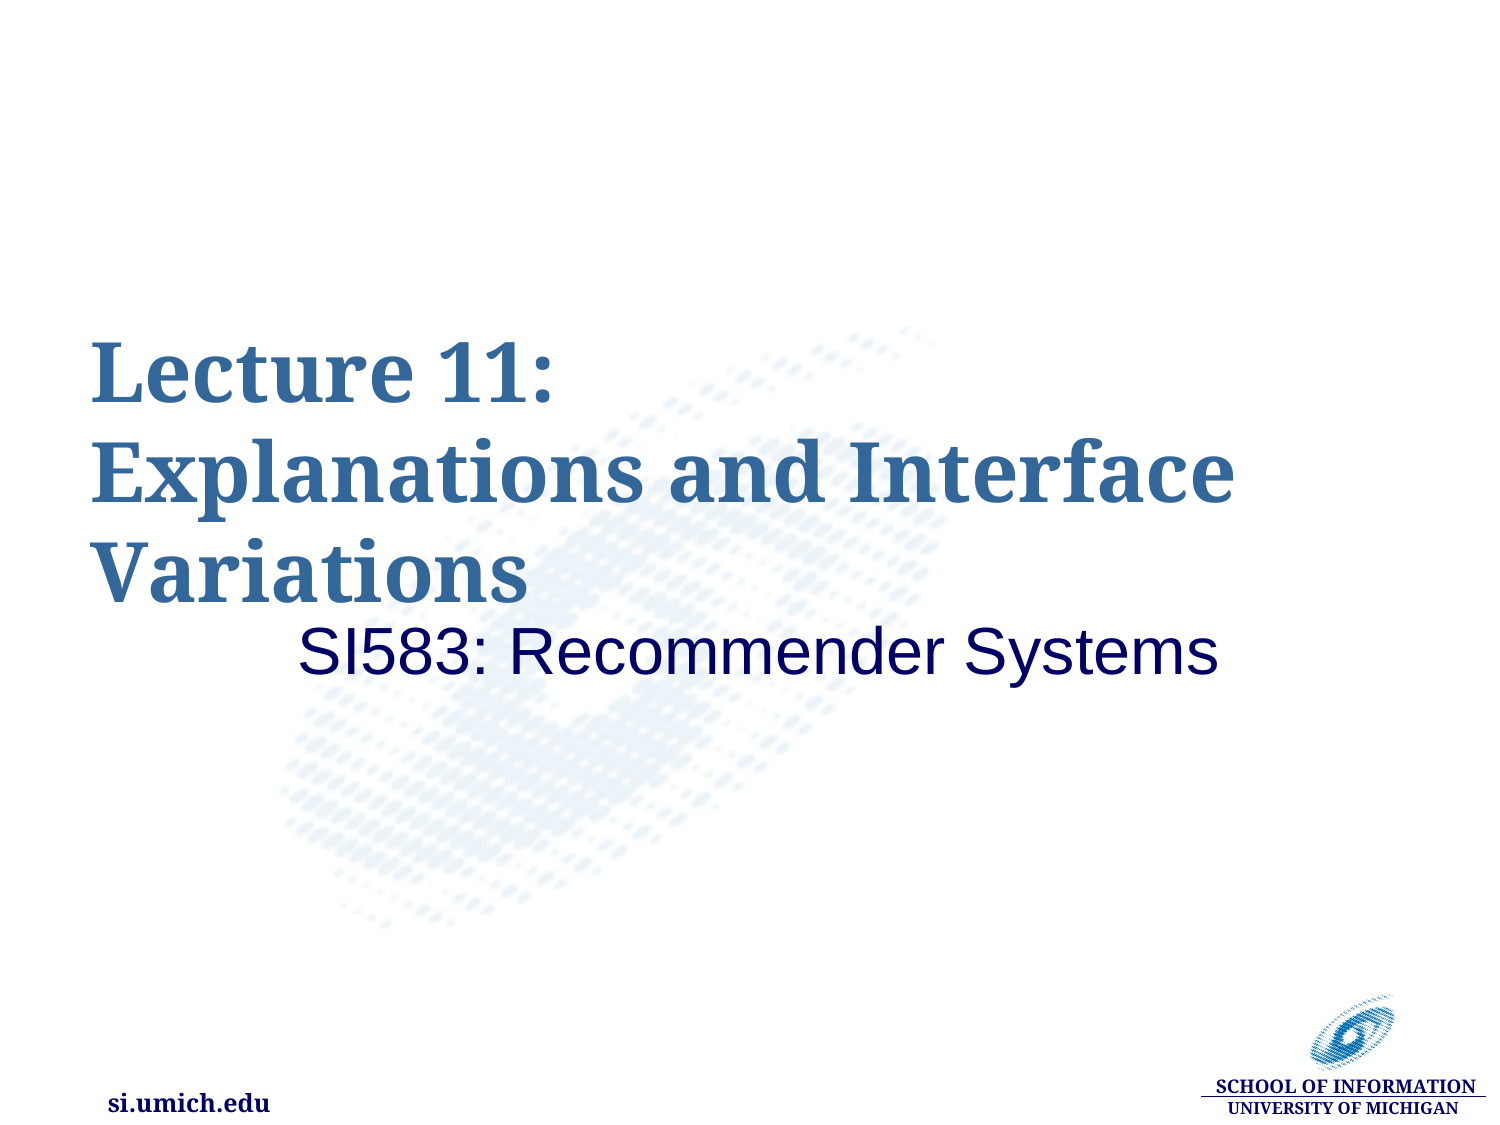

# Lecture 11: Explanations and Interface Variations
 SI583: Recommender Systems